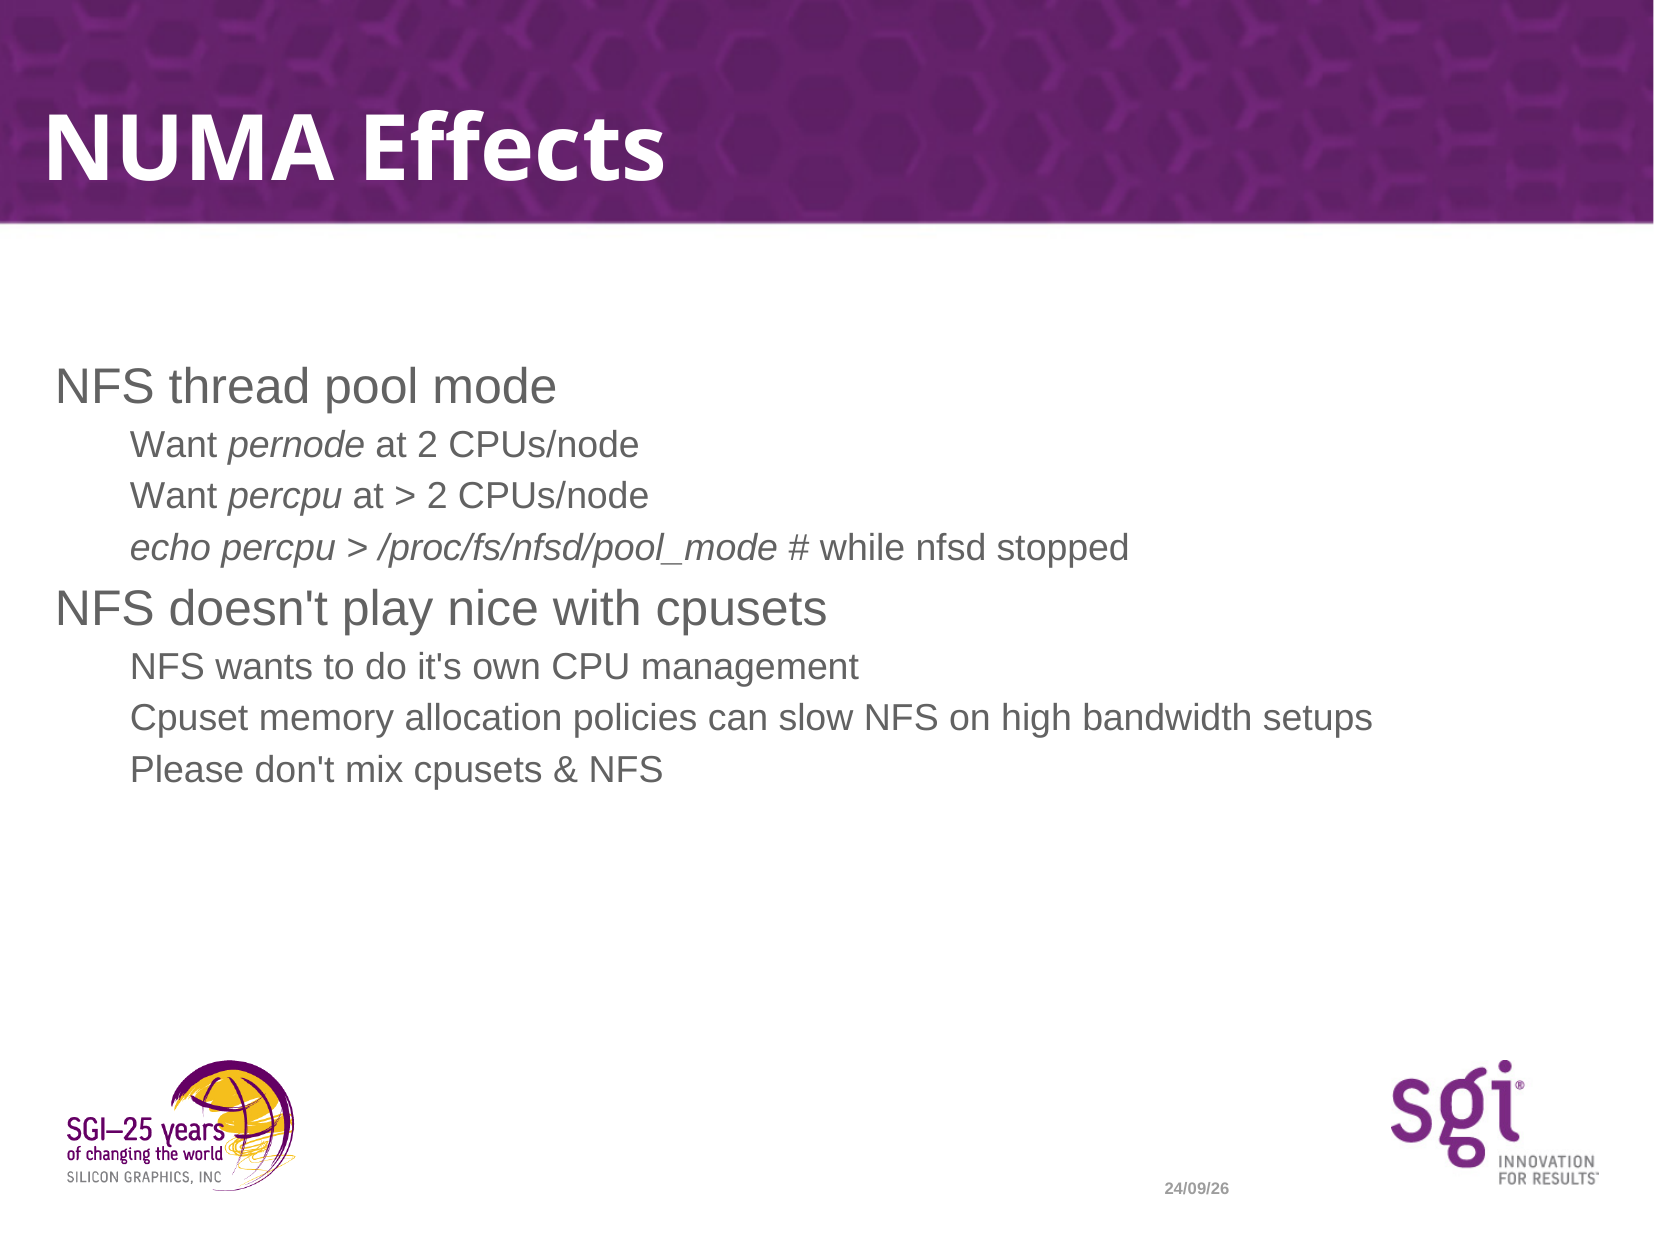

# NUMA Effects
NFS thread pool mode
Want pernode at 2 CPUs/node
Want percpu at > 2 CPUs/node
echo percpu > /proc/fs/nfsd/pool_mode # while nfsd stopped
NFS doesn't play nice with cpusets
NFS wants to do it's own CPU management
Cpuset memory allocation policies can slow NFS on high bandwidth setups
Please don't mix cpusets & NFS